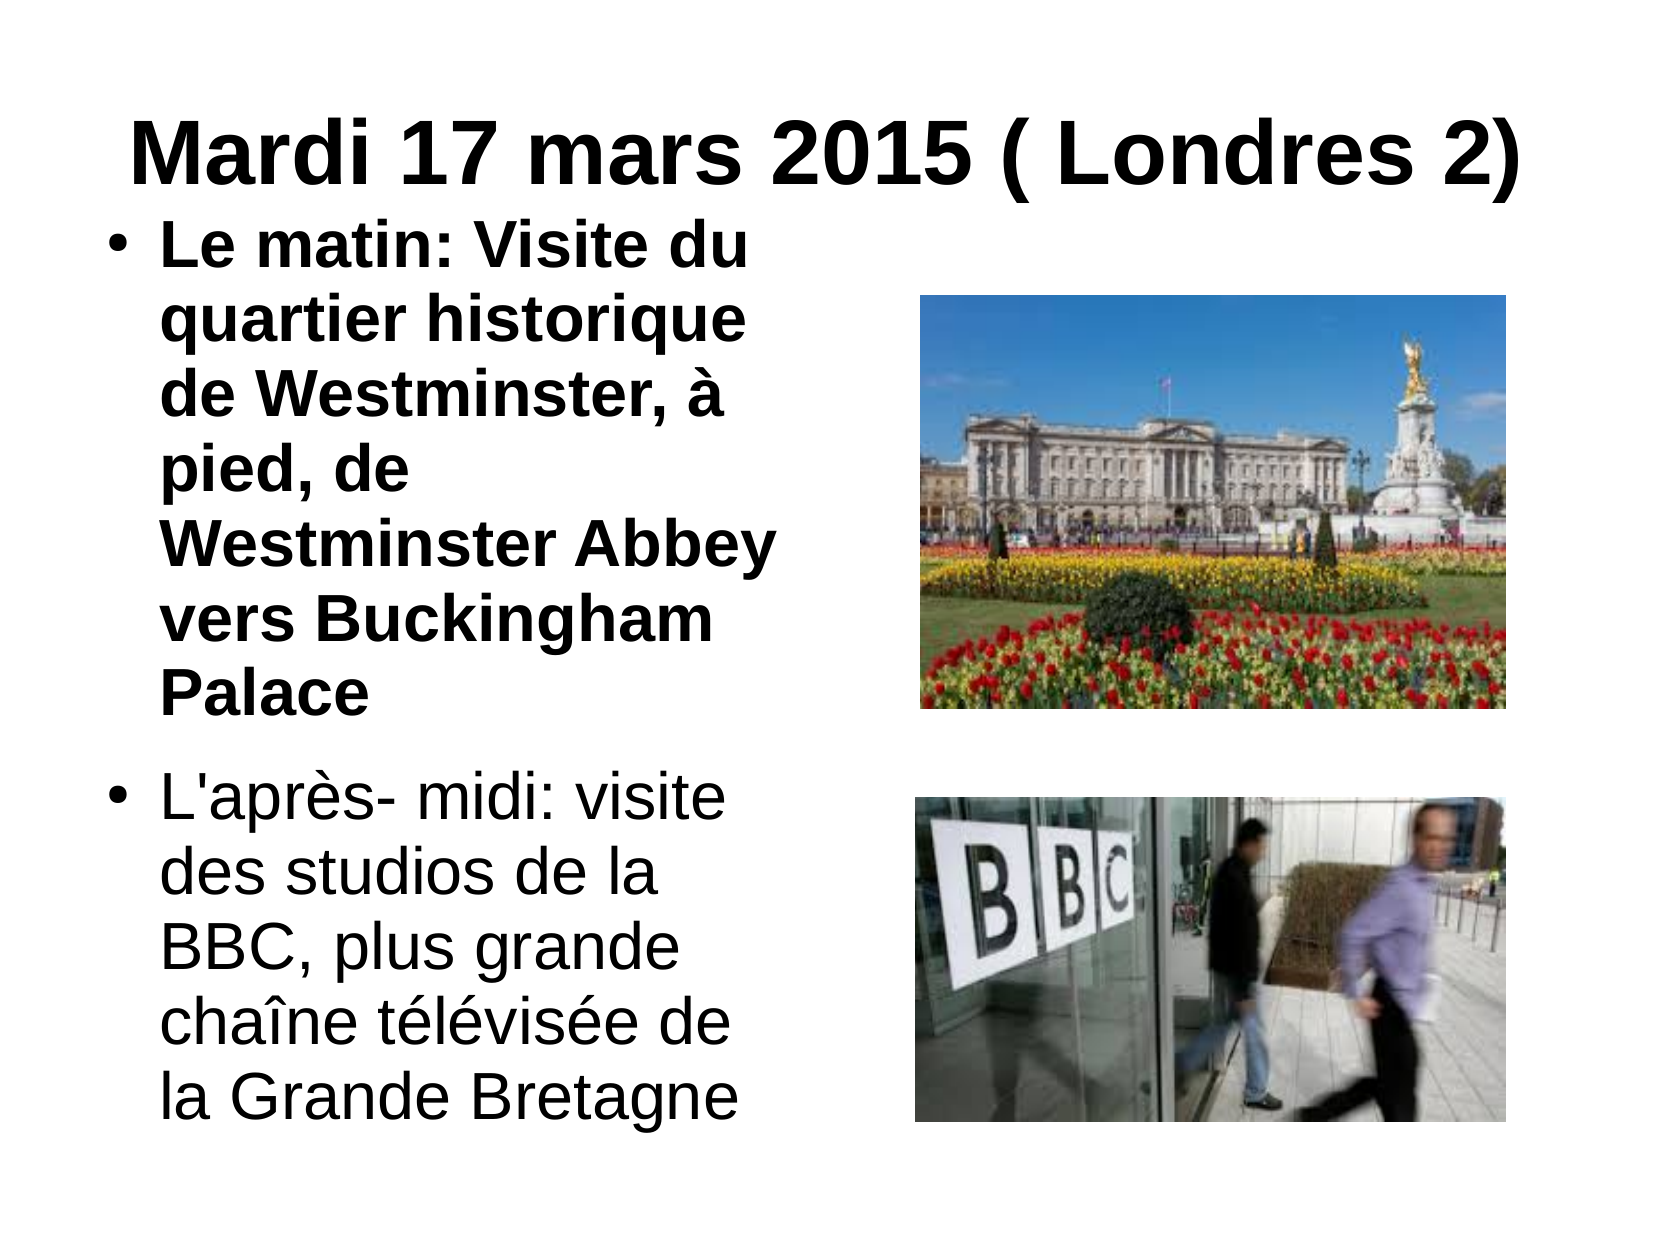

# Mardi 17 mars 2015 ( Londres 2)
Le matin: Visite du quartier historique de Westminster, à pied, de Westminster Abbey vers Buckingham Palace
L'après- midi: visite des studios de la BBC, plus grande chaîne télévisée de la Grande Bretagne